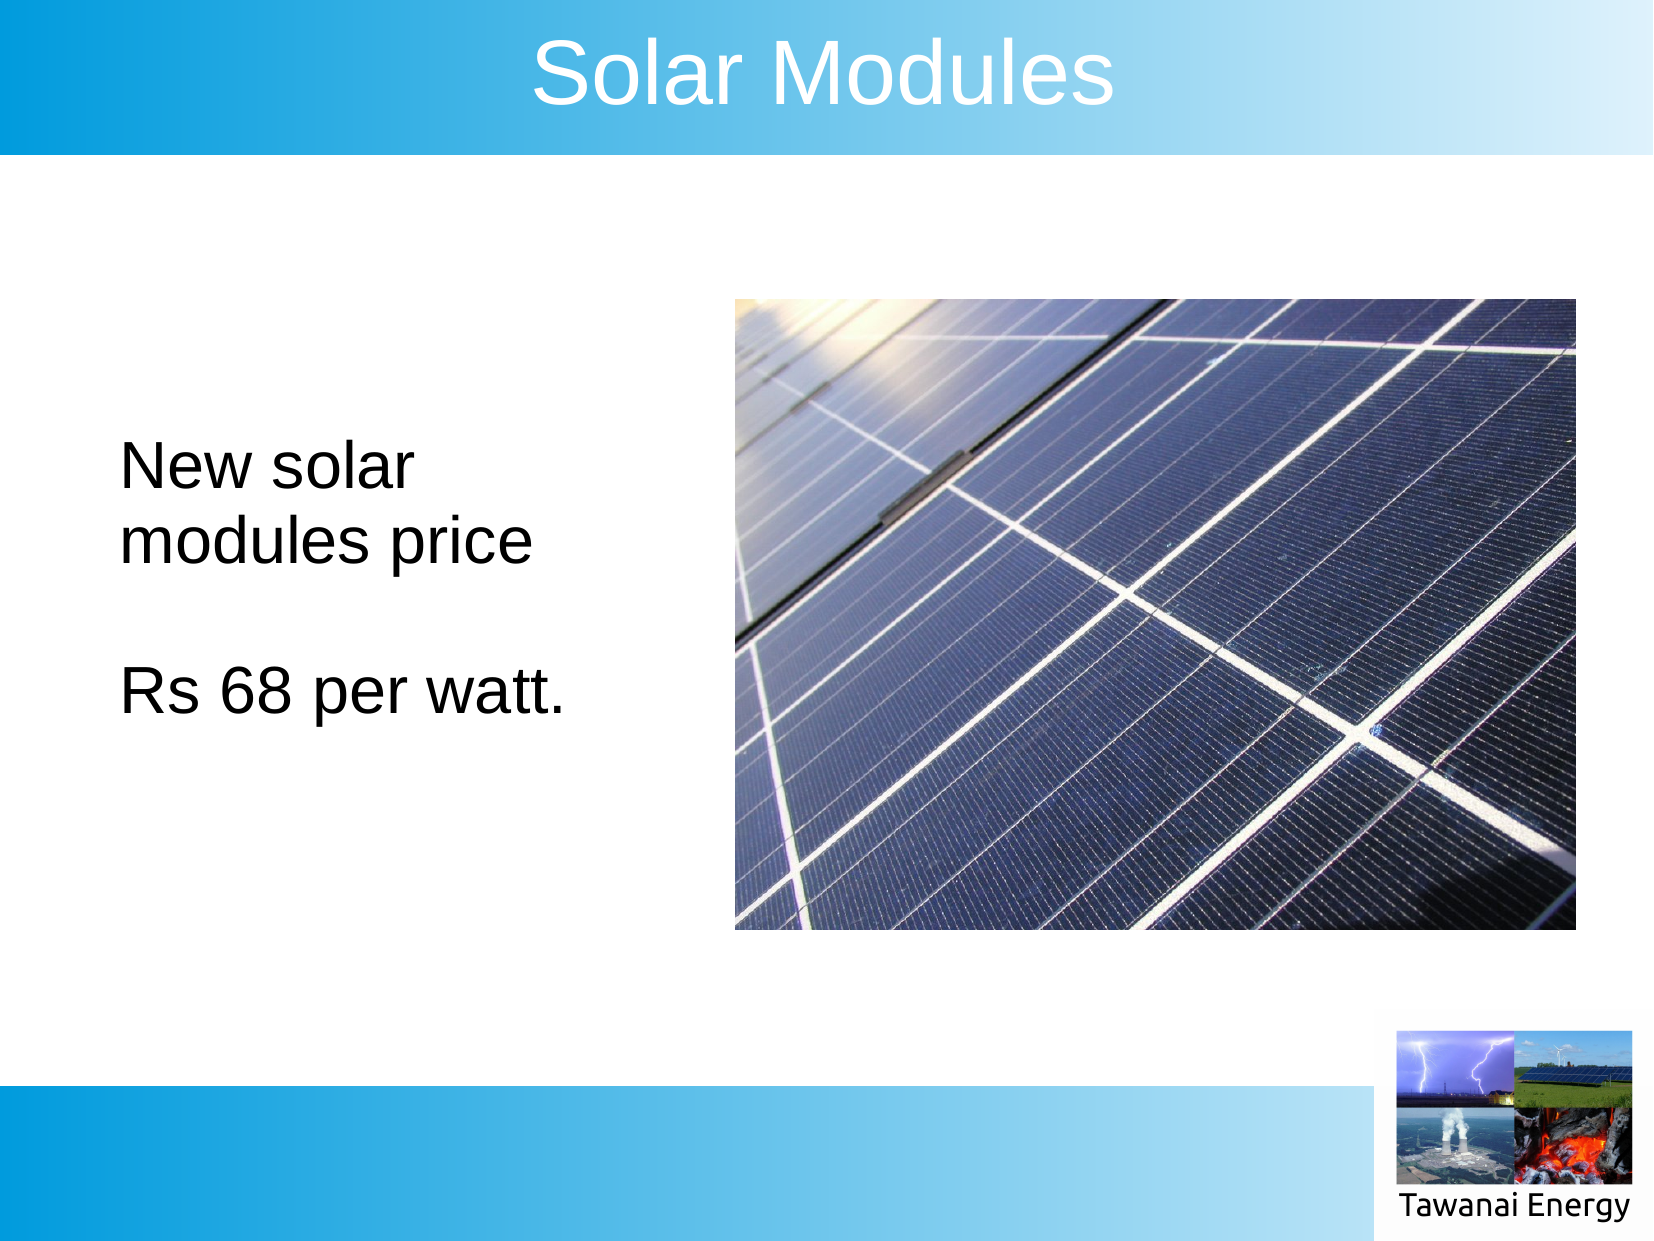

# Solar Modules
New solar modules price
Rs 68 per watt.